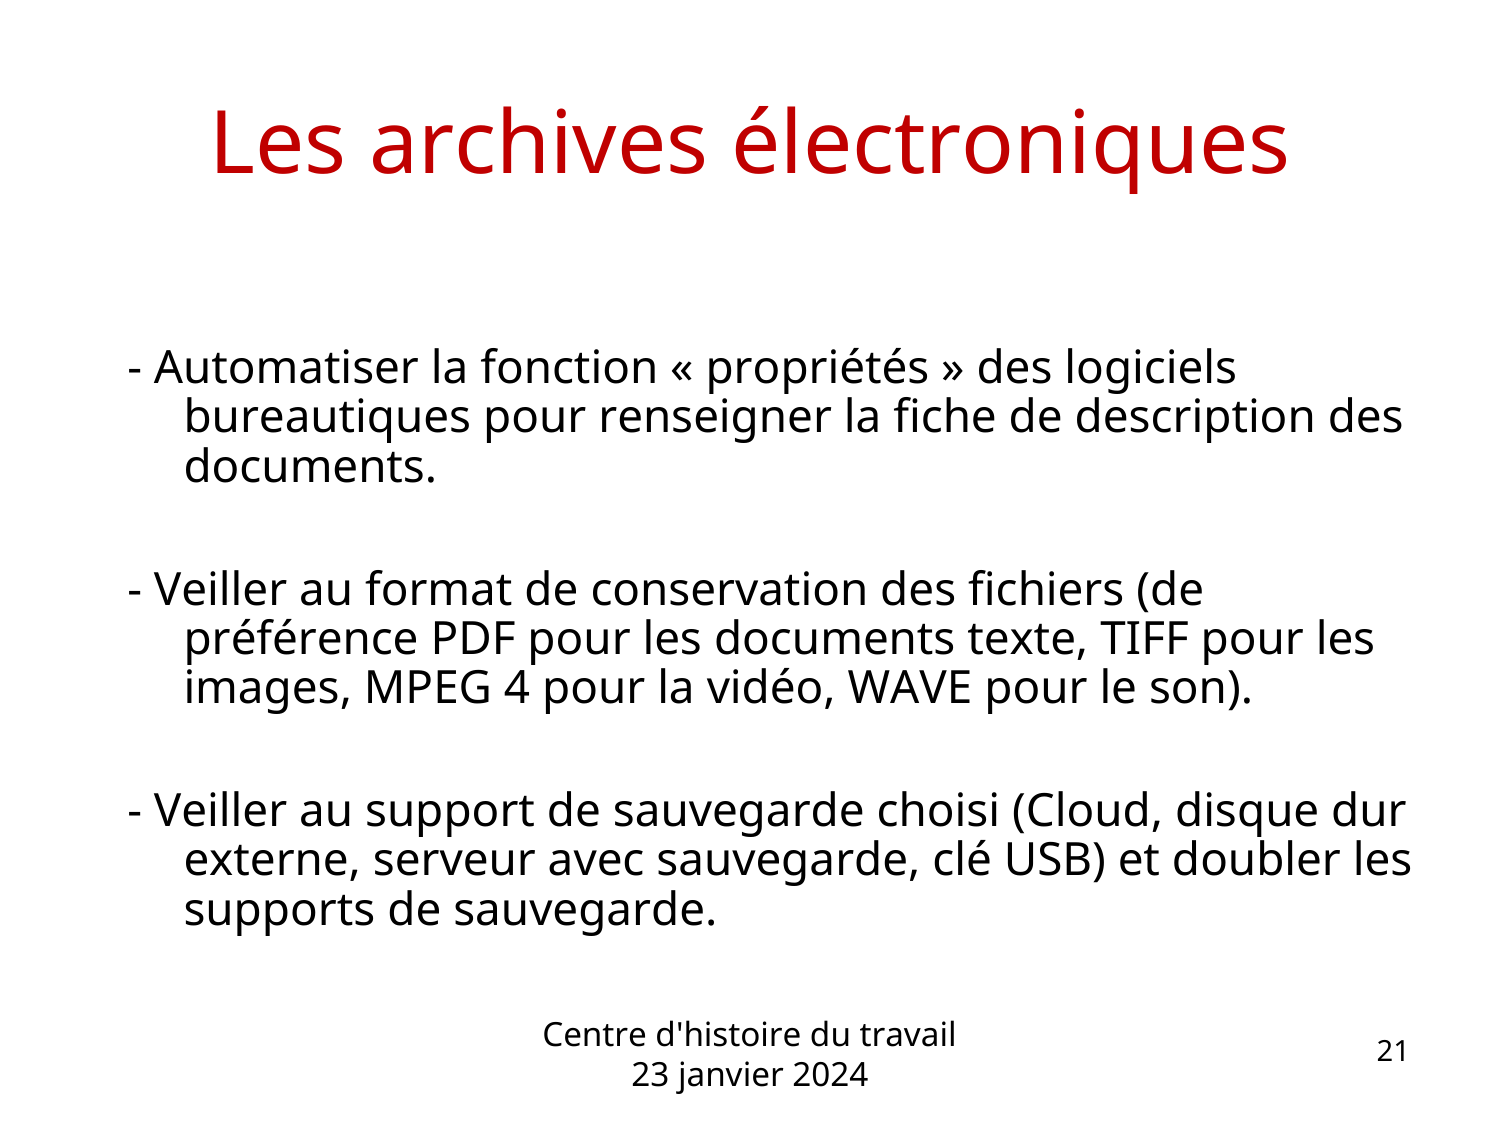

Les archives électroniques
- Automatiser la fonction « propriétés » des logiciels bureautiques pour renseigner la fiche de description des documents.
- Veiller au format de conservation des fichiers (de préférence PDF pour les documents texte, TIFF pour les images, MPEG 4 pour la vidéo, WAVE pour le son).
- Veiller au support de sauvegarde choisi (Cloud, disque dur externe, serveur avec sauvegarde, clé USB) et doubler les supports de sauvegarde.
Centre d'histoire du travail
23 janvier 2024